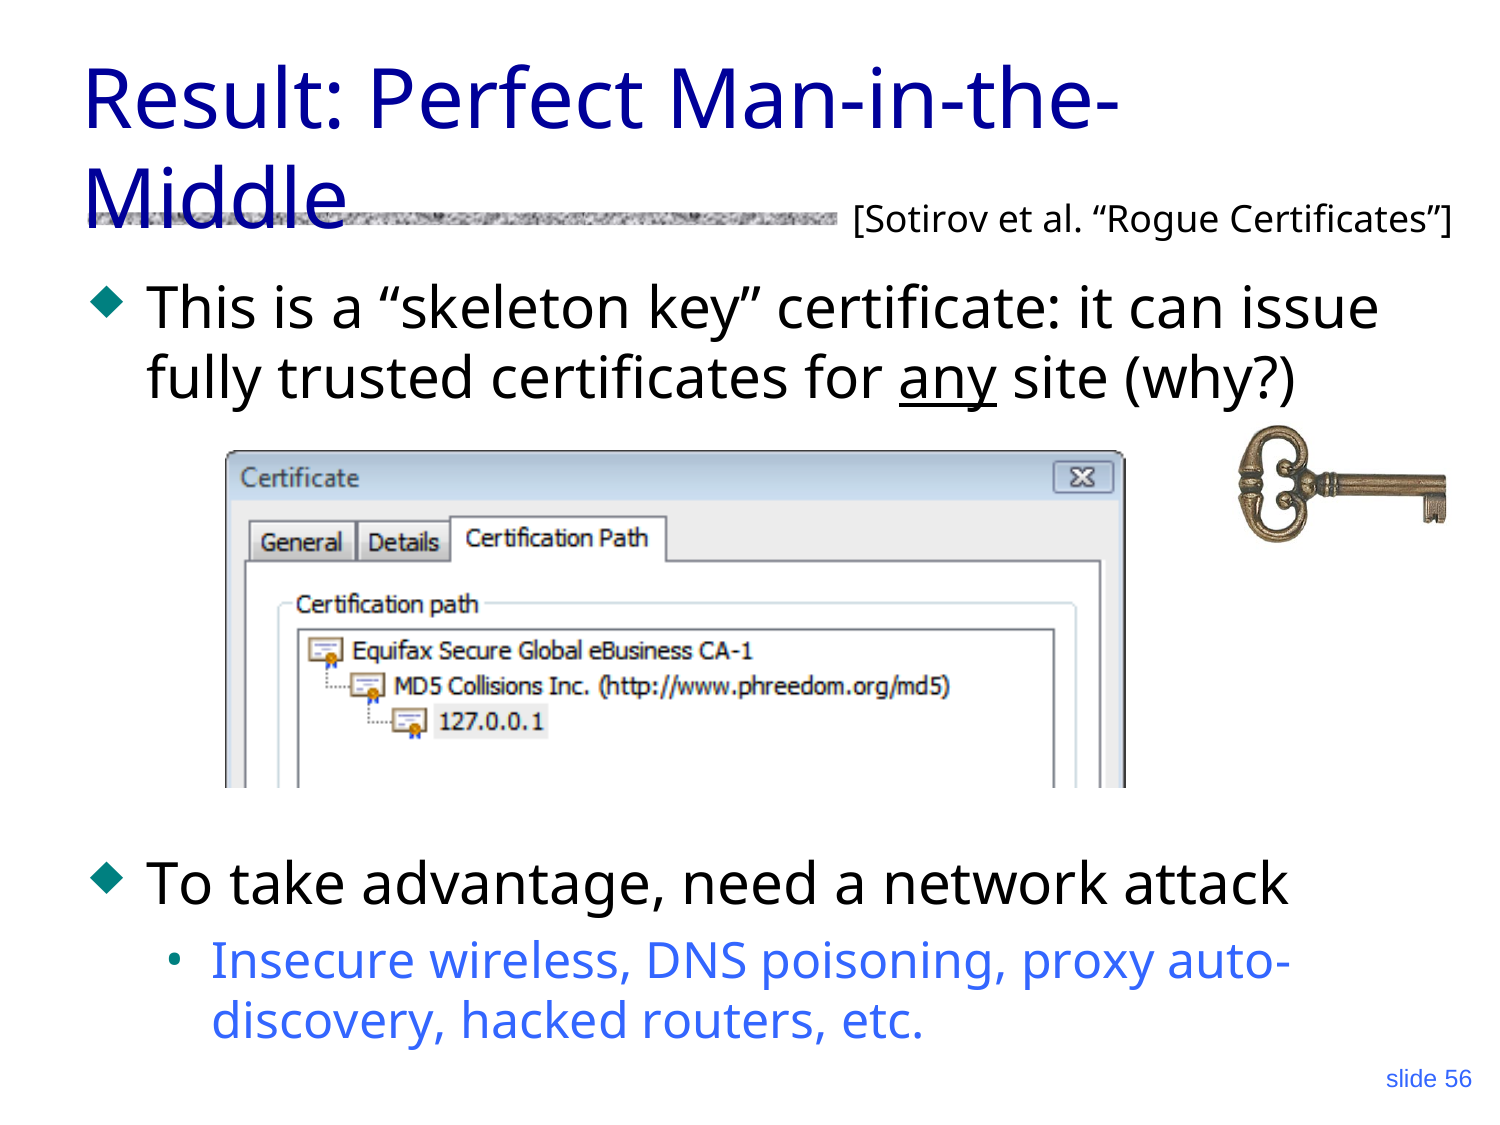

# Result: Perfect Man-in-the-Middle
[Sotirov et al. “Rogue Certificates”]
This is a “skeleton key” certificate: it can issue fully trusted certificates for any site (why?)
To take advantage, need a network attack
Insecure wireless, DNS poisoning, proxy auto-discovery, hacked routers, etc.
slide